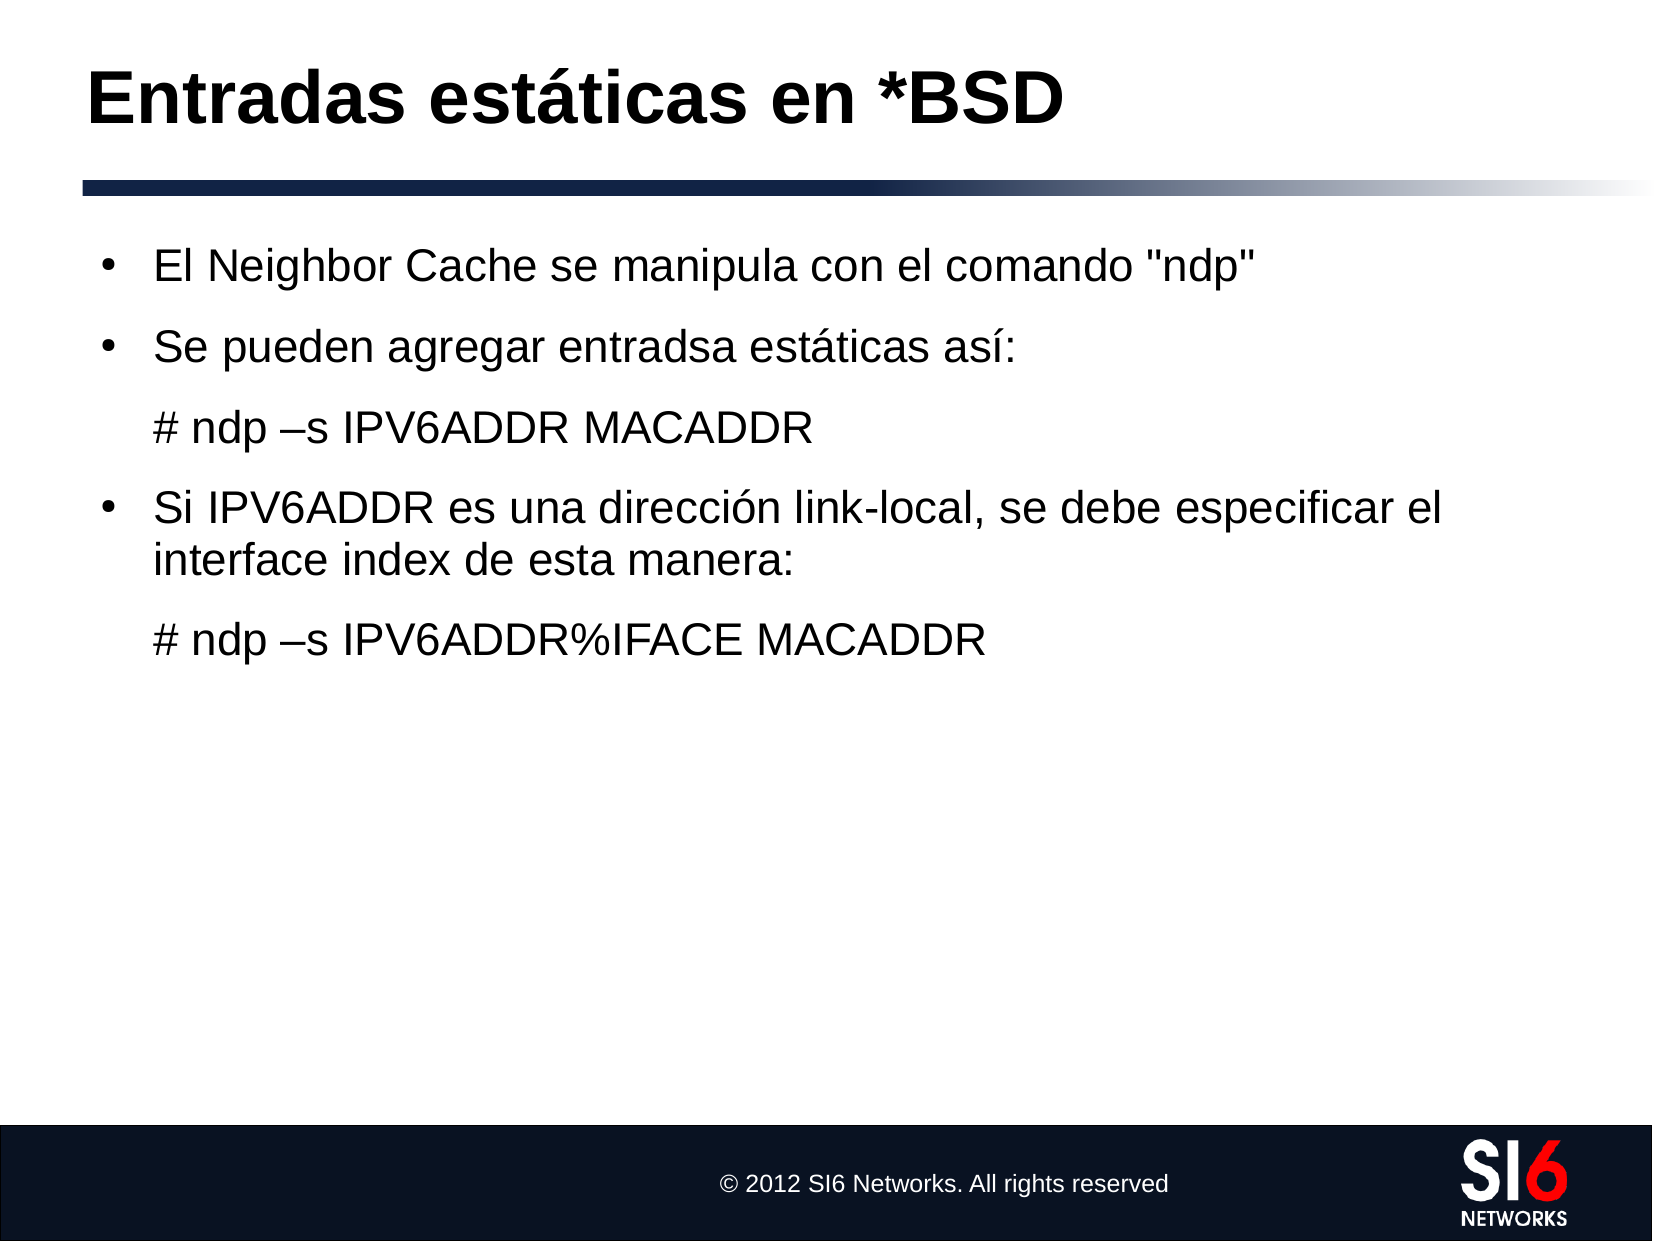

# Entradas estáticas en *BSD
El Neighbor Cache se manipula con el comando "ndp"
Se pueden agregar entradsa estáticas así:
# ndp –s IPV6ADDR MACADDR
Si IPV6ADDR es una dirección link-local, se debe especificar el interface index de esta manera:
# ndp –s IPV6ADDR%IFACE MACADDR